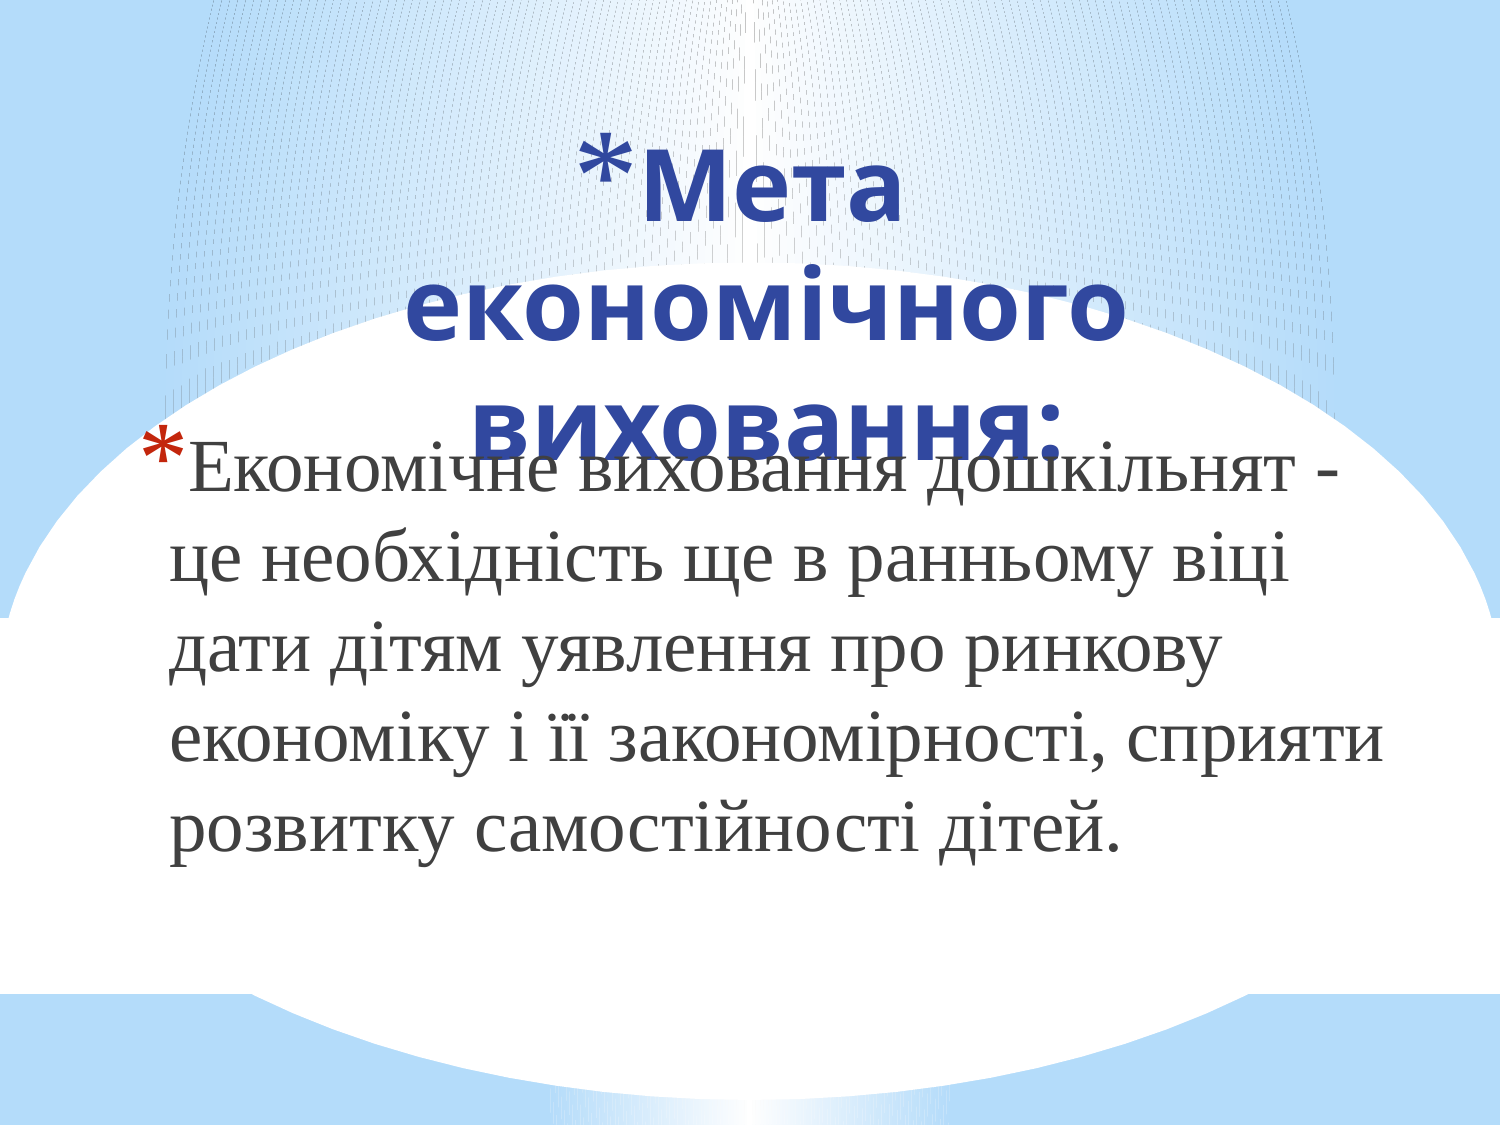

# Мета економічного виховання:
Економічне виховання дошкільнят - це необхідність ще в ранньому віці дати дітям уявлення про ринкову економіку і її закономірності, сприяти розвитку самостійності дітей.